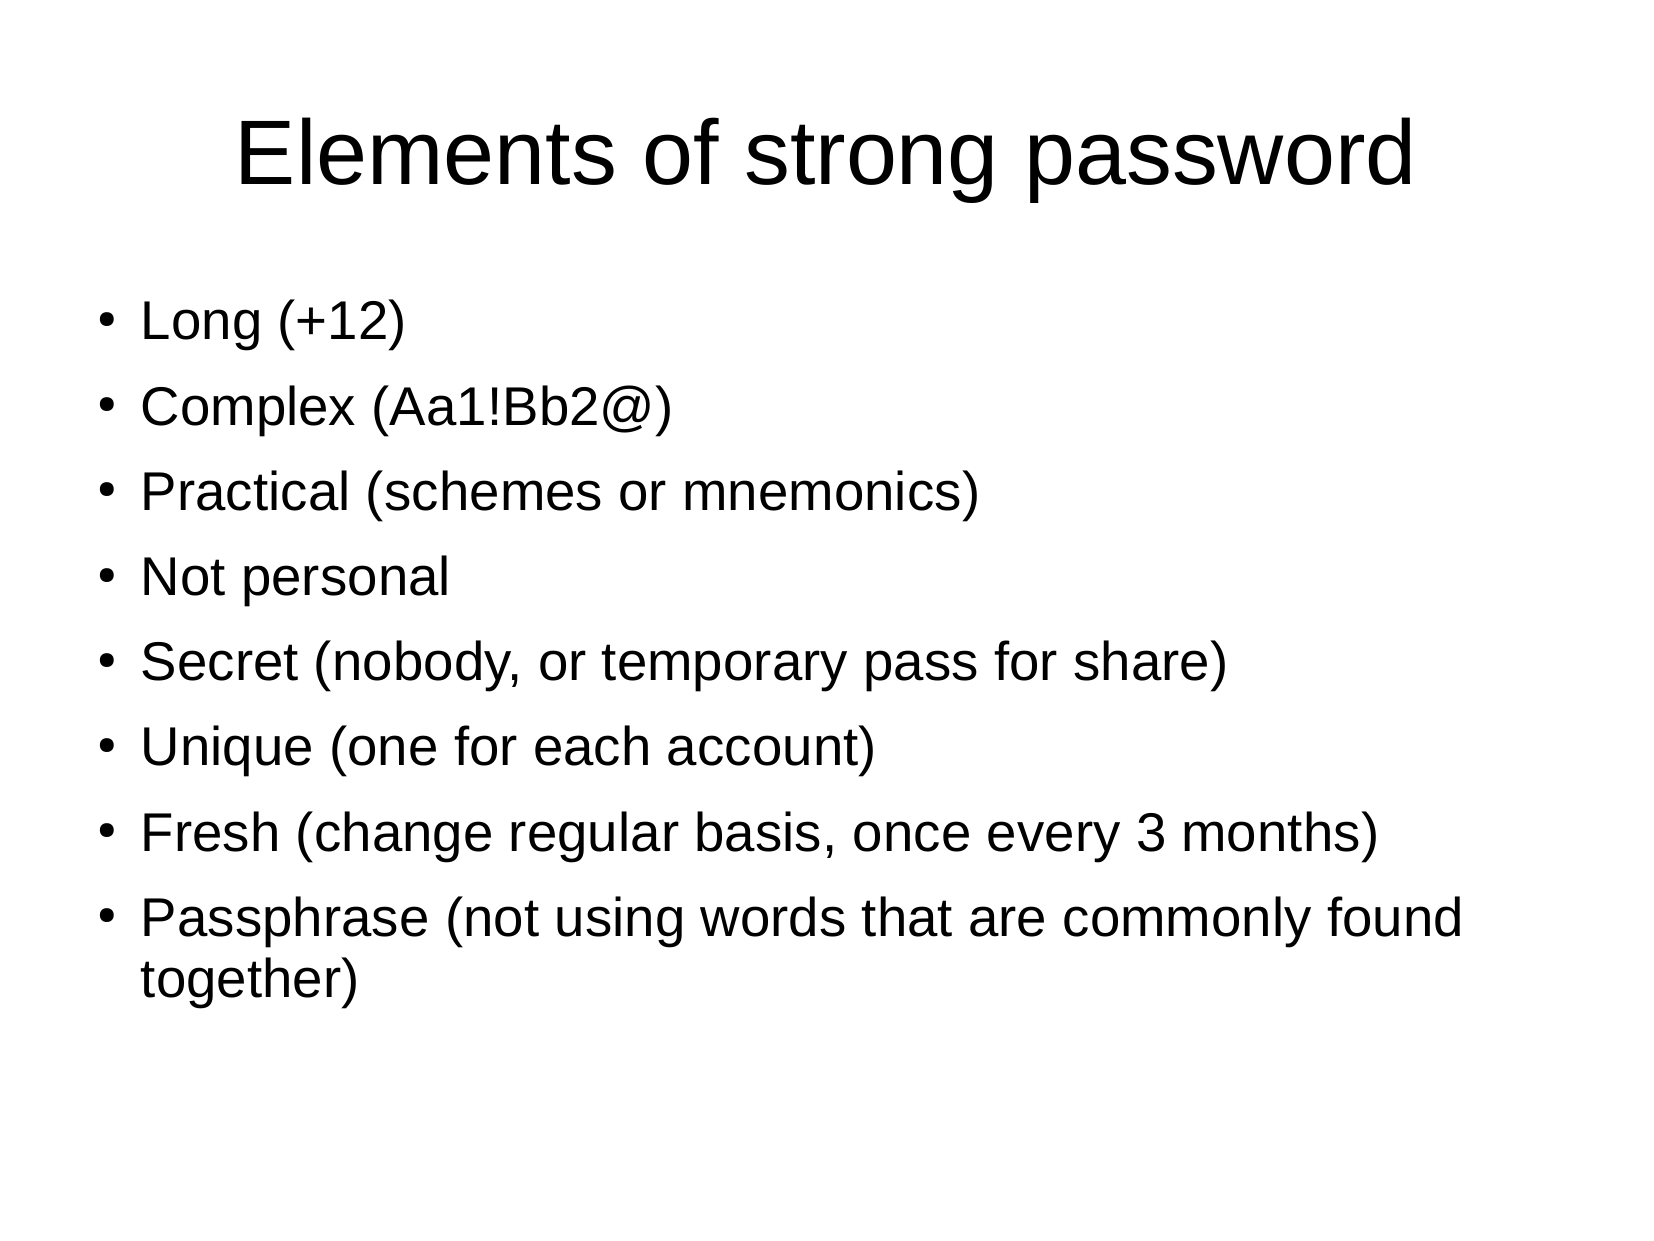

# Elements of strong password
Long (+12)
Complex (Aa1!Bb2@)
Practical (schemes or mnemonics)
Not personal
Secret (nobody, or temporary pass for share)
Unique (one for each account)
Fresh (change regular basis, once every 3 months)
Passphrase (not using words that are commonly found together)